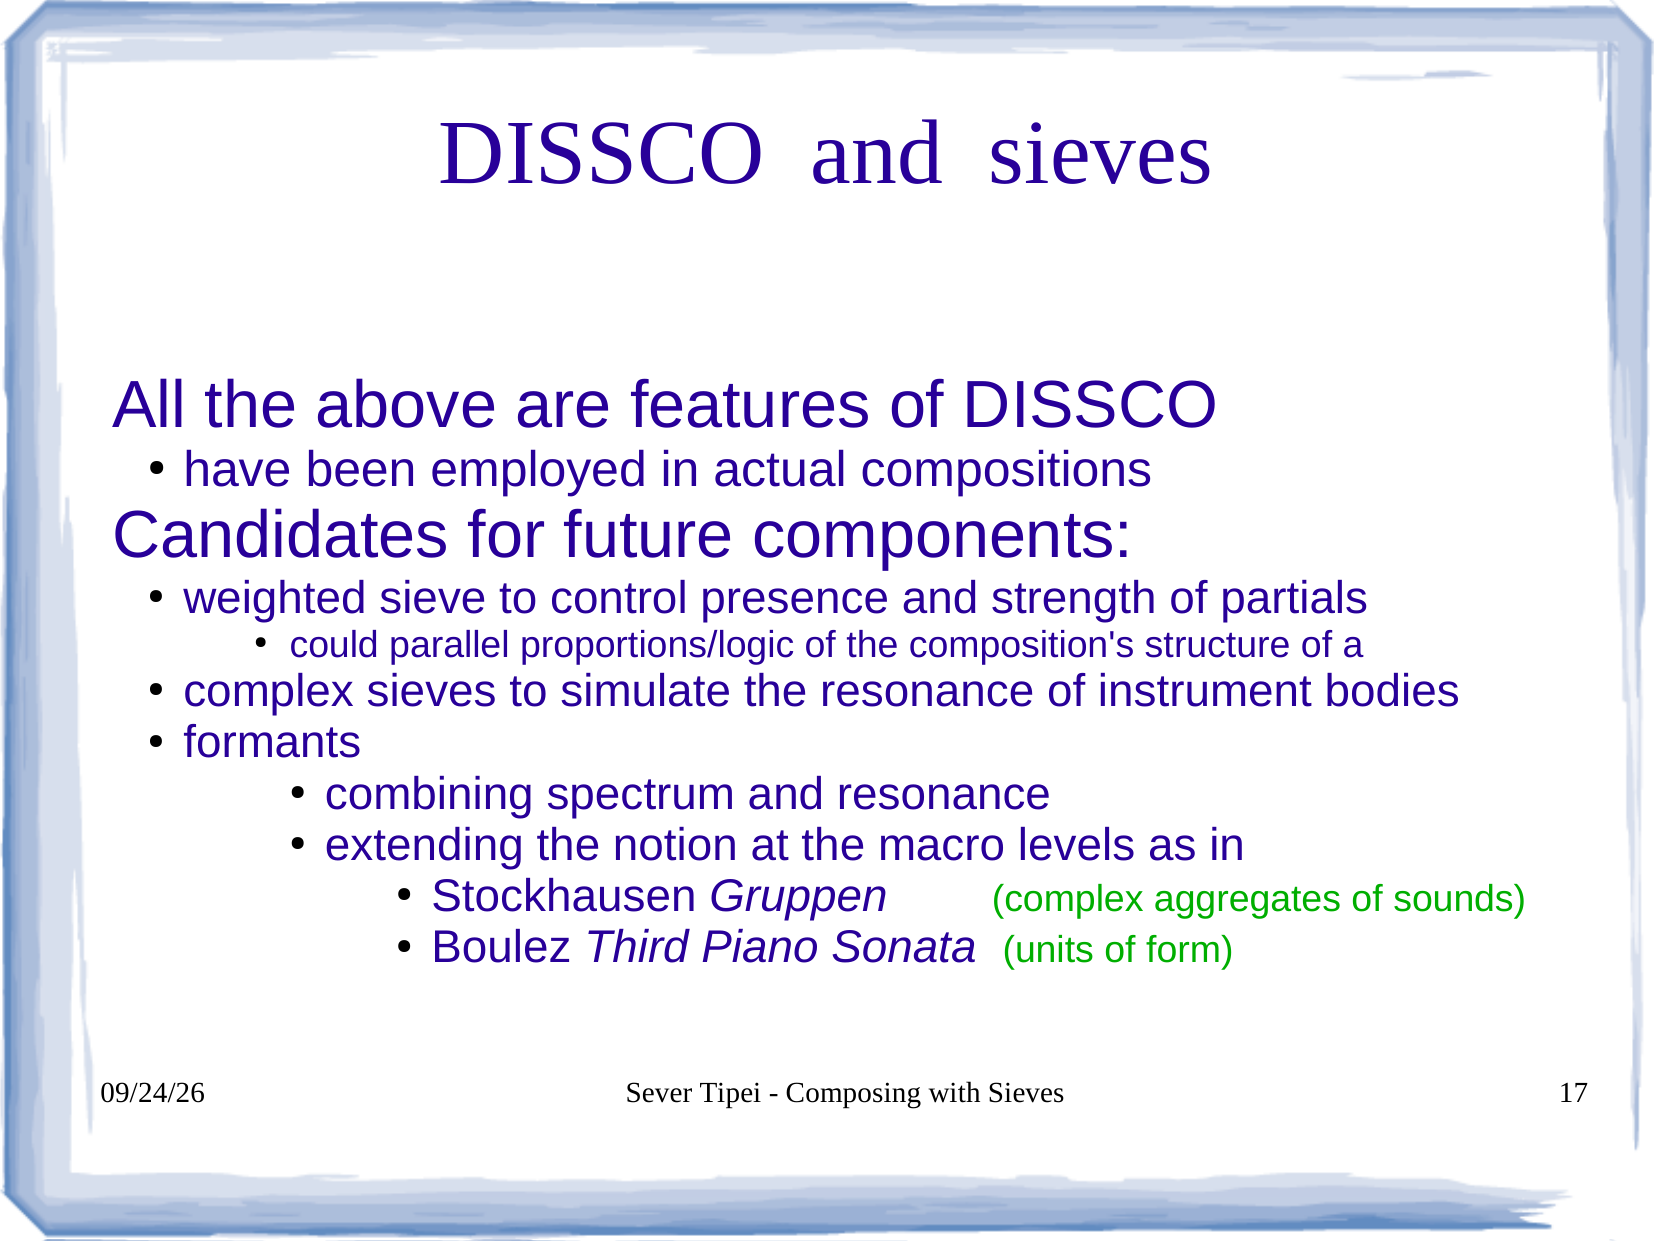

# DISSCO and sieves
All the above are features of DISSCO
have been employed in actual compositions
Candidates for future components:
weighted sieve to control presence and strength of partials
could parallel proportions/logic of the composition's structure of a
complex sieves to simulate the resonance of instrument bodies
formants
combining spectrum and resonance
extending the notion at the macro levels as in
Stockhausen Gruppen		(complex aggregates of sounds)
Boulez Third Piano Sonata (units of form)
Sever Tipei - Composing with Sieves
17